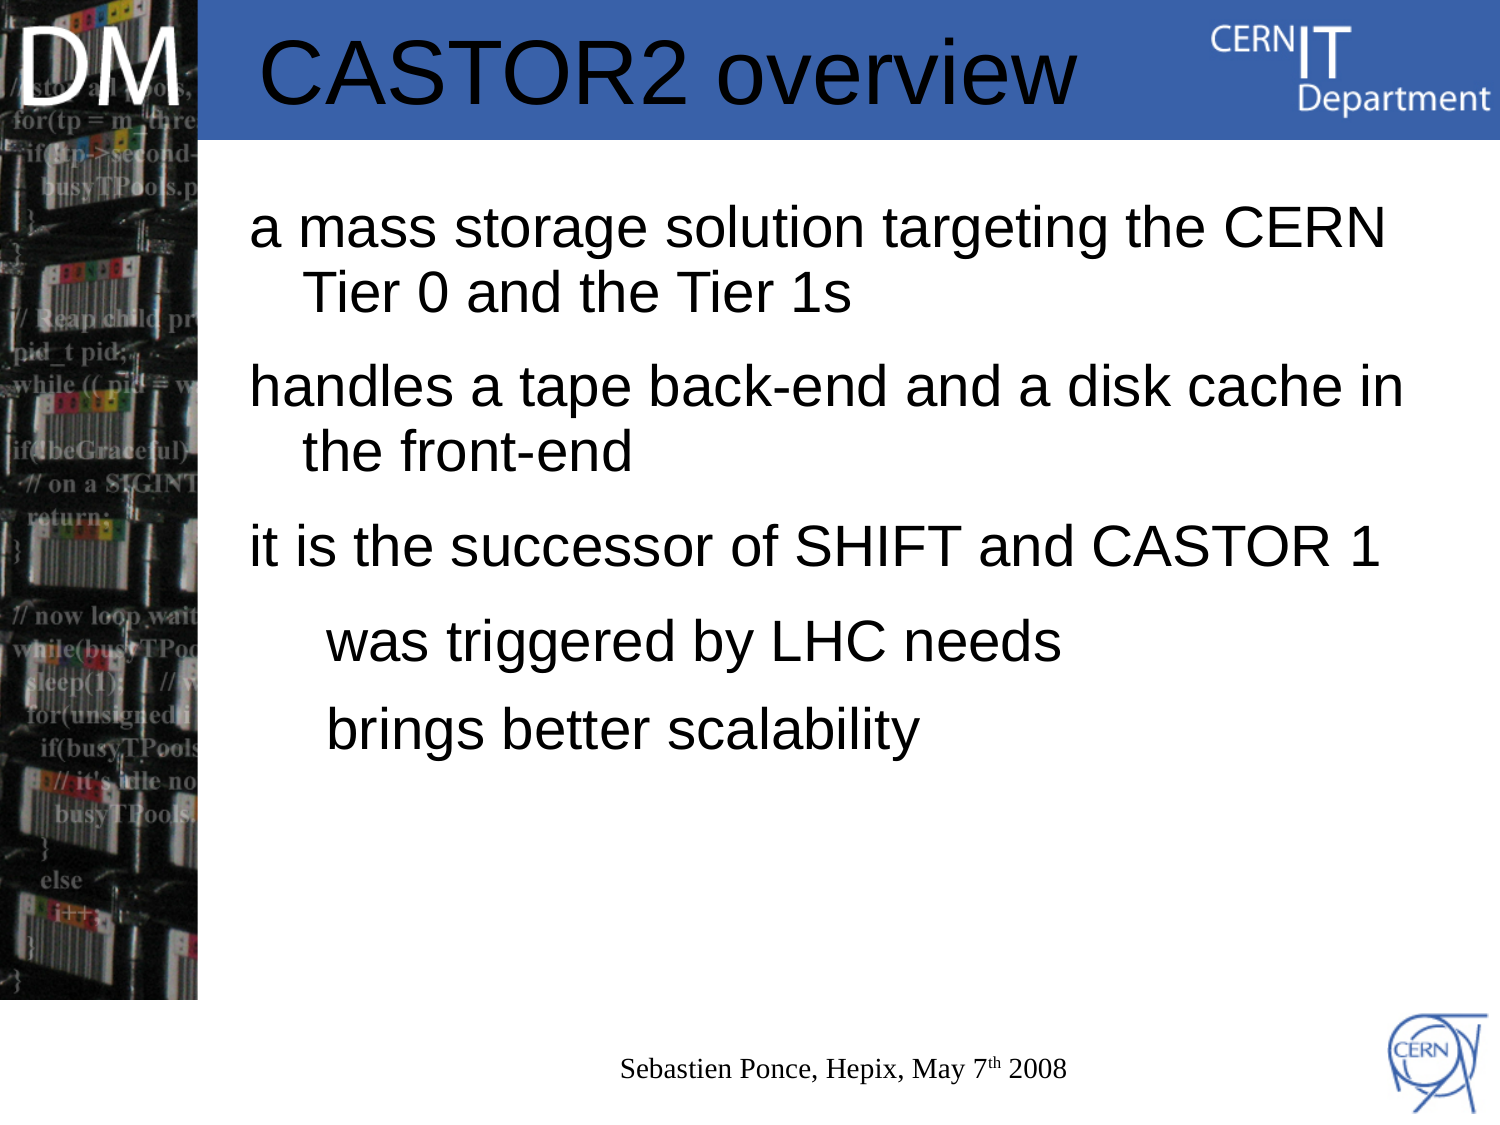

# CASTOR2 overview
a mass storage solution targeting the CERN Tier 0 and the Tier 1s
handles a tape back-end and a disk cache in the front-end
it is the successor of SHIFT and CASTOR 1
was triggered by LHC needs
brings better scalability